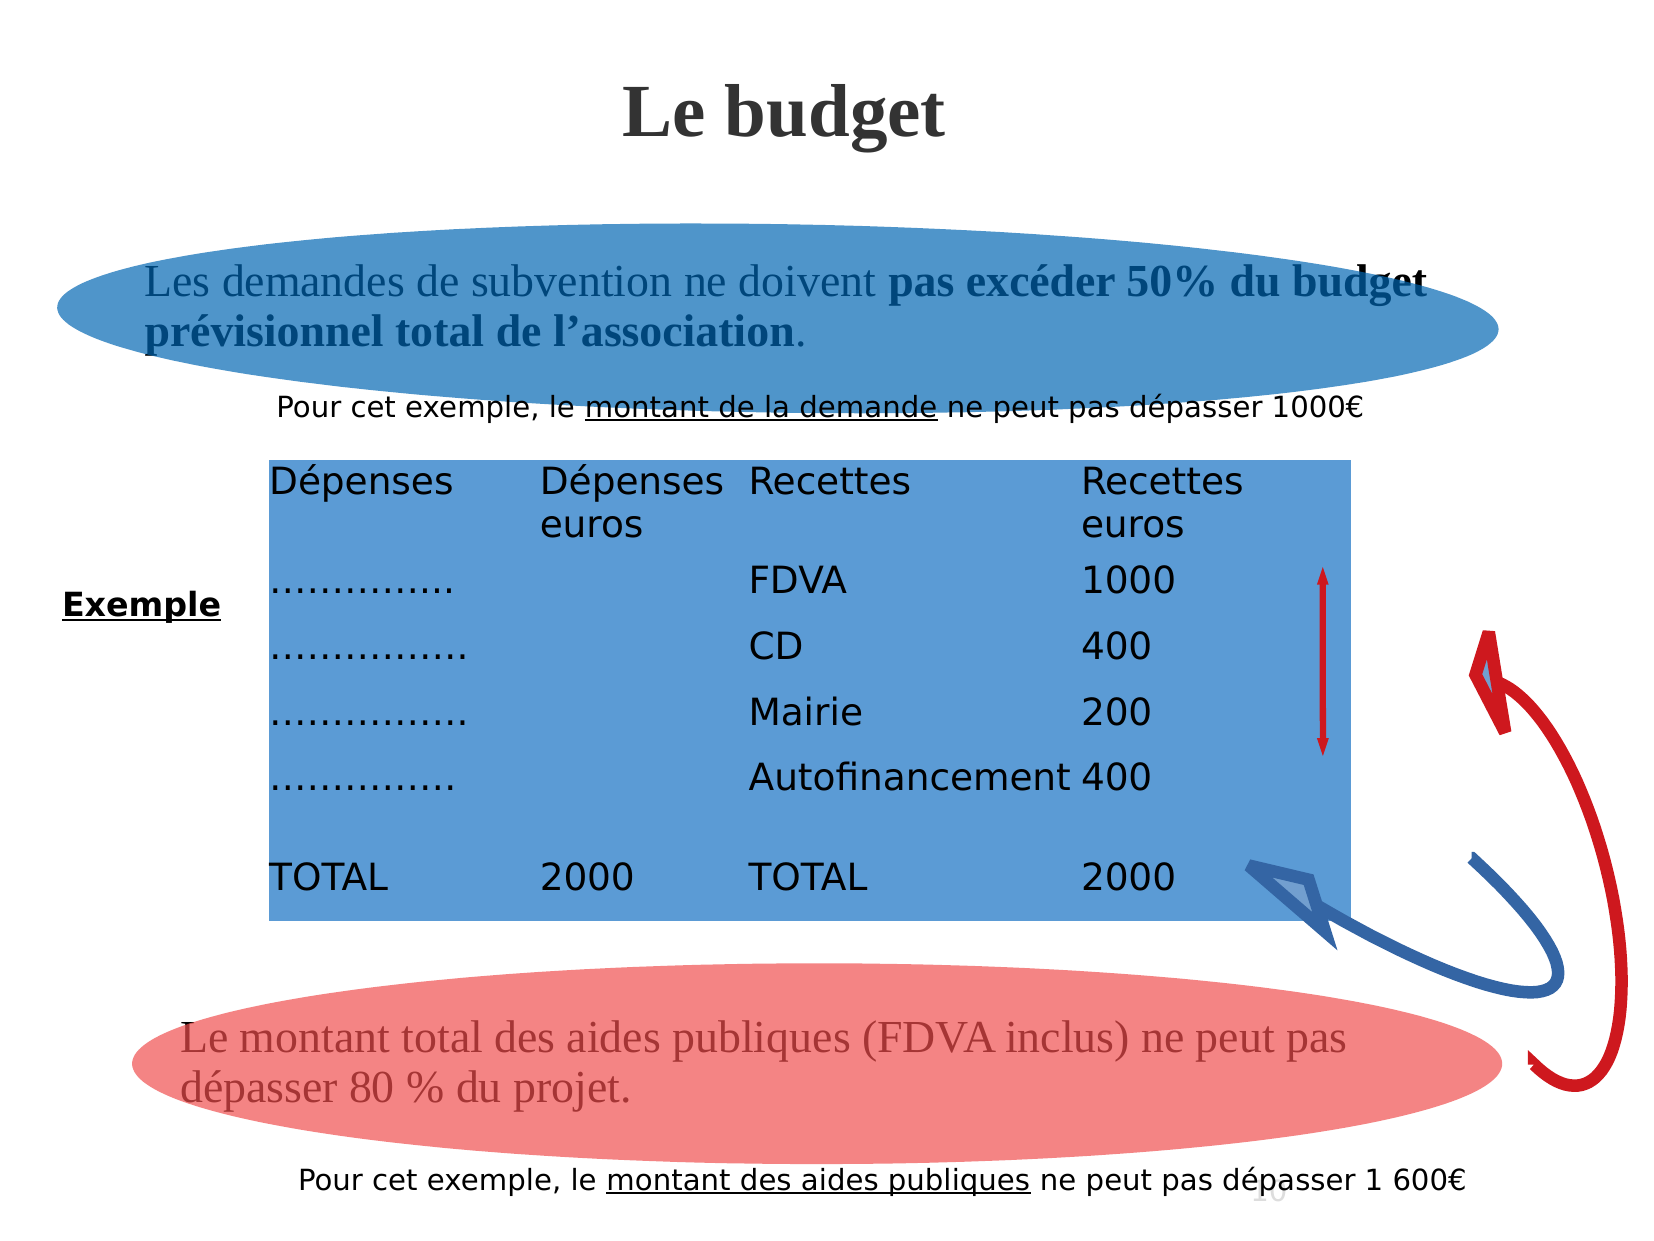

# Le budget
Les demandes de subvention ne doivent pas excéder 50% du budget prévisionnel total de l’association.
Pour cet exemple, le montant de la demande ne peut pas dépasser 1000€
| Dépenses | Dépenses euros | Recettes | Recettes euros |
| --- | --- | --- | --- |
| …………... | | FDVA | 1000 |
| ……………. | | CD | 400 |
| ……………. | | Mairie | 200 |
| …………… | | Autofinancement | 400 |
| TOTAL | 2000 | TOTAL | 2000 |
Exemple
Le montant total des aides publiques (FDVA inclus) ne peut pas dépasser 80 % du projet.
Pour cet exemple, le montant des aides publiques ne peut pas dépasser 1 600€